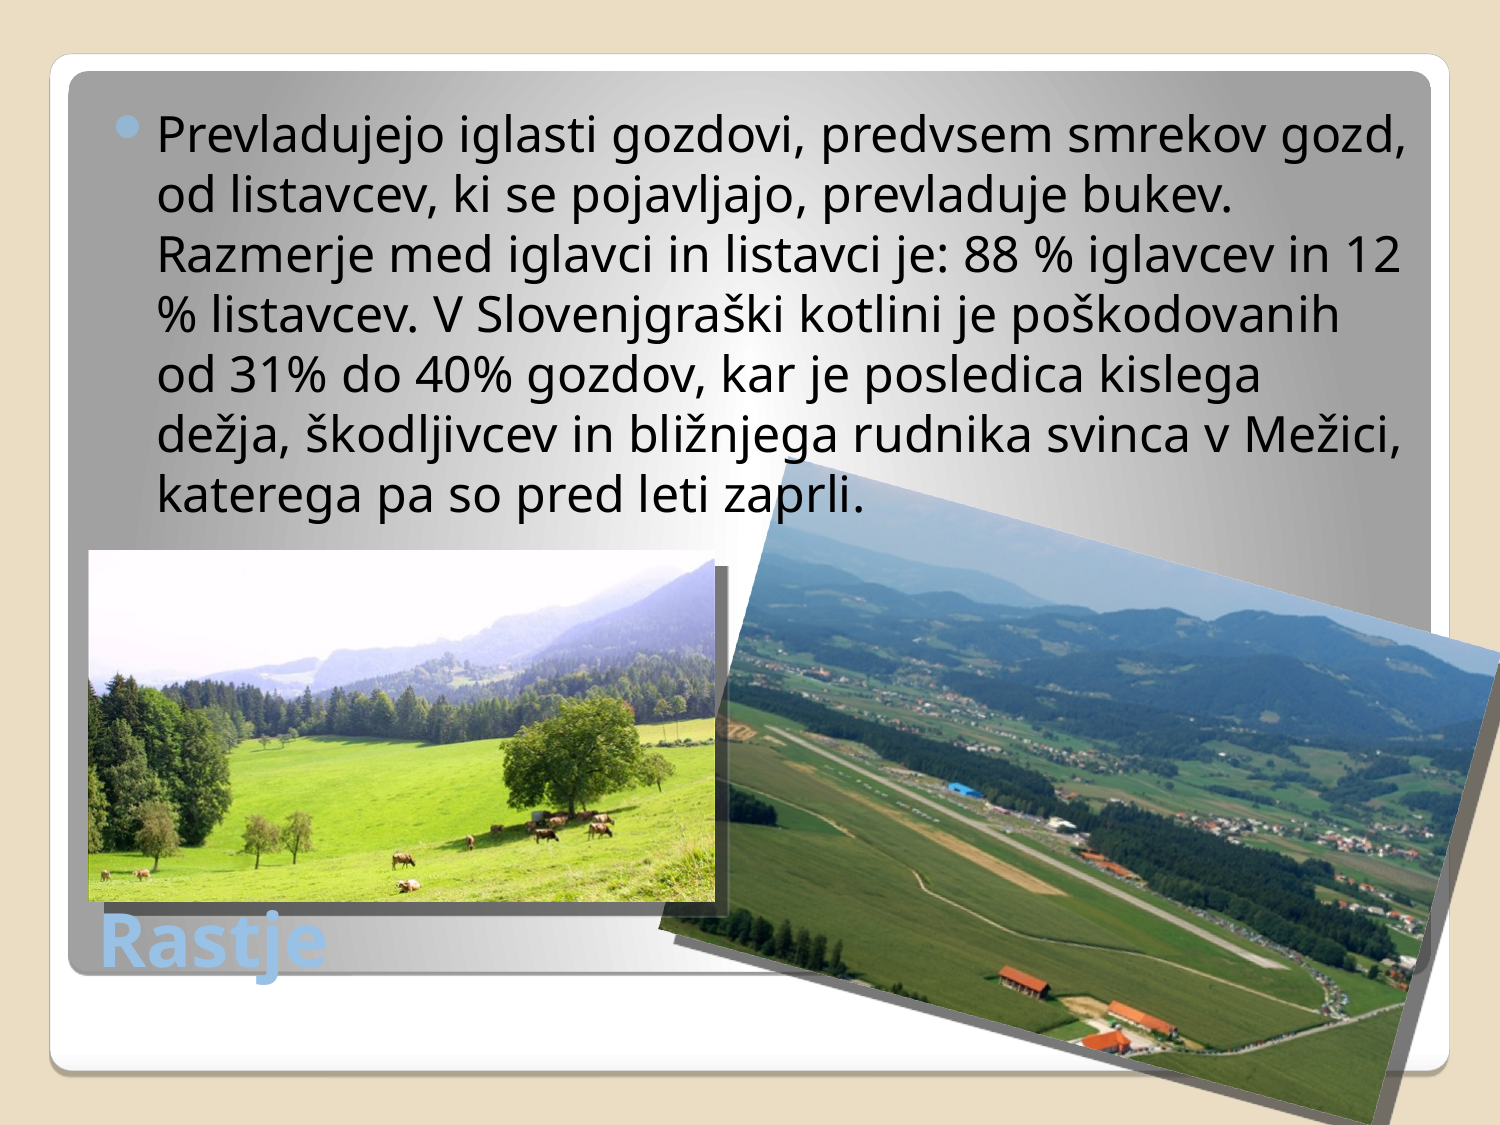

Prevladujejo iglasti gozdovi, predvsem smrekov gozd, od listavcev, ki se pojavljajo, prevladuje bukev. Razmerje med iglavci in listavci je: 88 % iglavcev in 12 % listavcev. V Slovenjgraški kotlini je poškodovanih od 31% do 40% gozdov, kar je posledica kislega dežja, škodljivcev in bližnjega rudnika svinca v Mežici, katerega pa so pred leti zaprli.
# Rastje